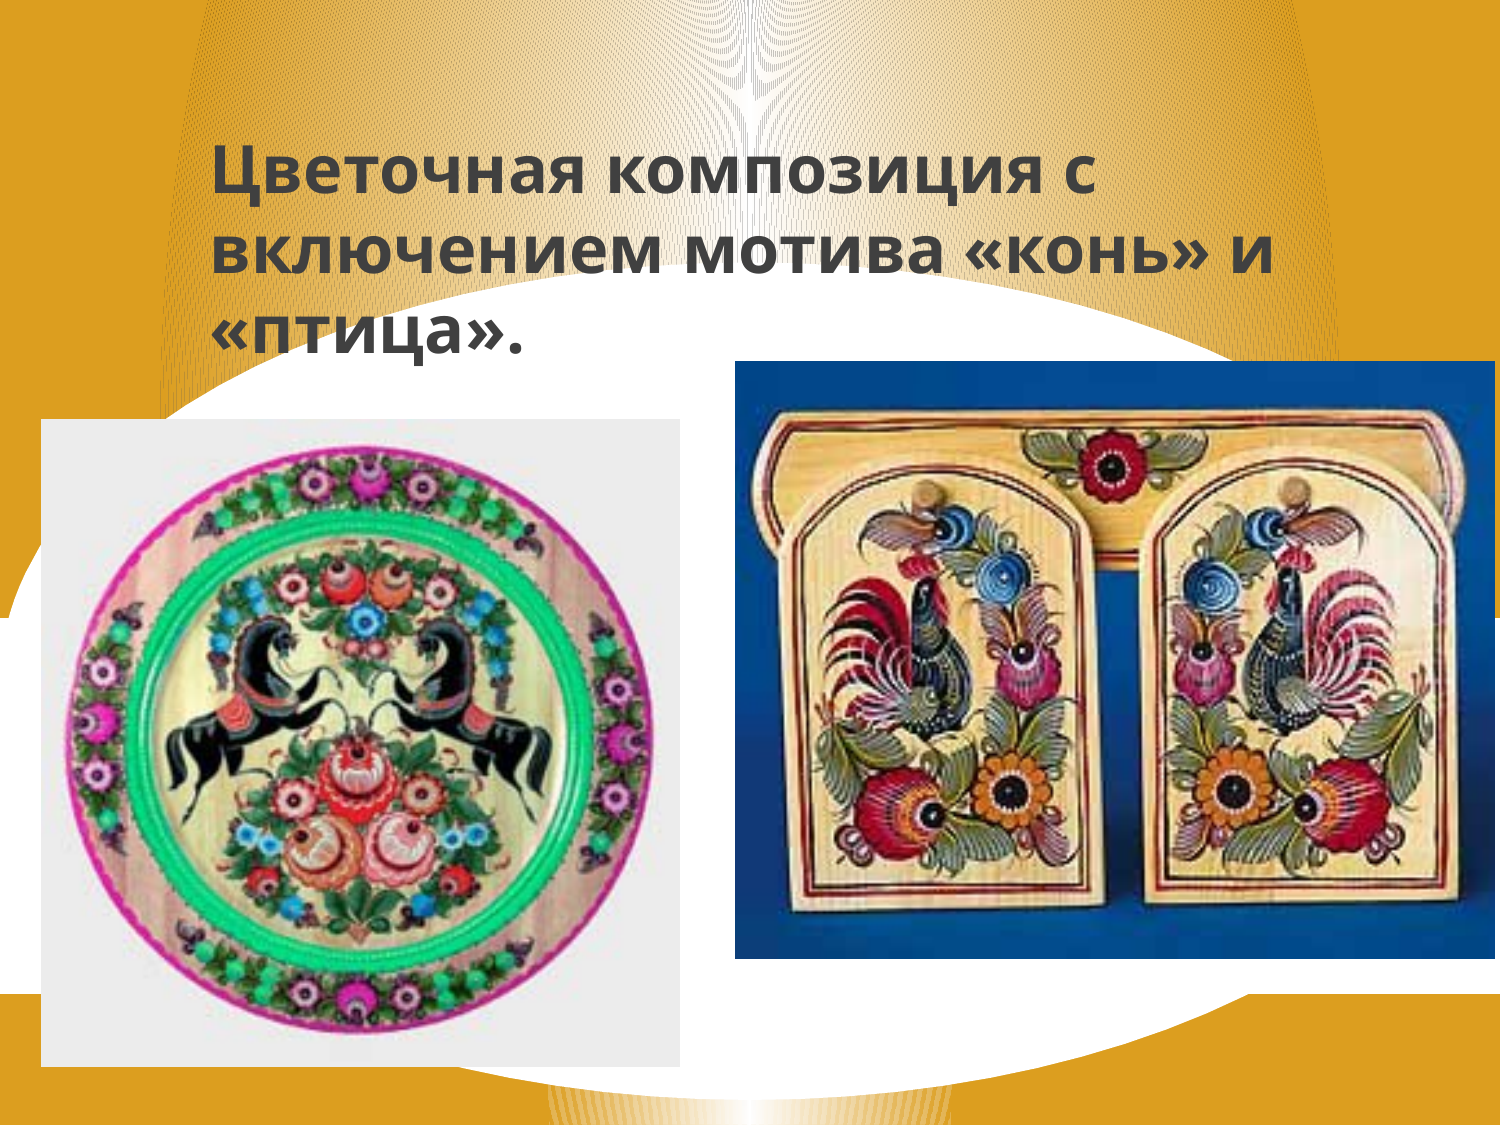

# Цветочная композиция с включением мотива «конь» и «птица».